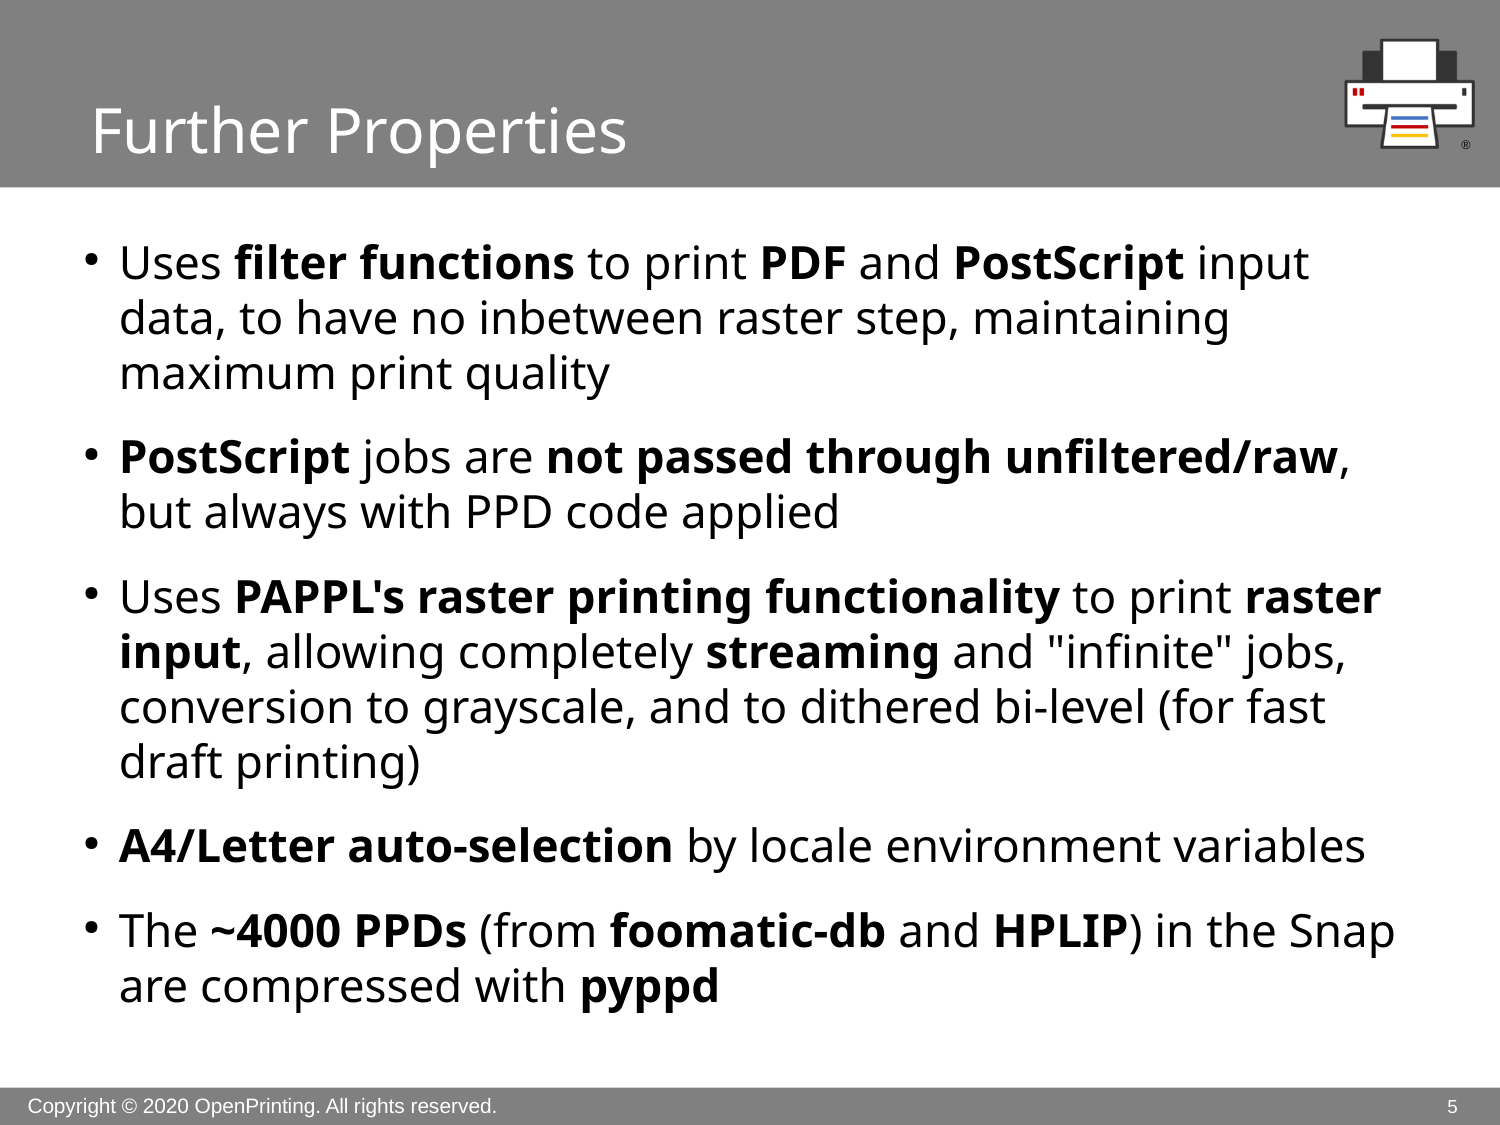

Further Properties
# Uses filter functions to print PDF and PostScript input data, to have no inbetween raster step, maintaining maximum print quality
PostScript jobs are not passed through unfiltered/raw, but always with PPD code applied
Uses PAPPL's raster printing functionality to print raster input, allowing completely streaming and "infinite" jobs, conversion to grayscale, and to dithered bi-level (for fast draft printing)
A4/Letter auto-selection by locale environment variables
The ~4000 PPDs (from foomatic-db and HPLIP) in the Snap are compressed with pyppd